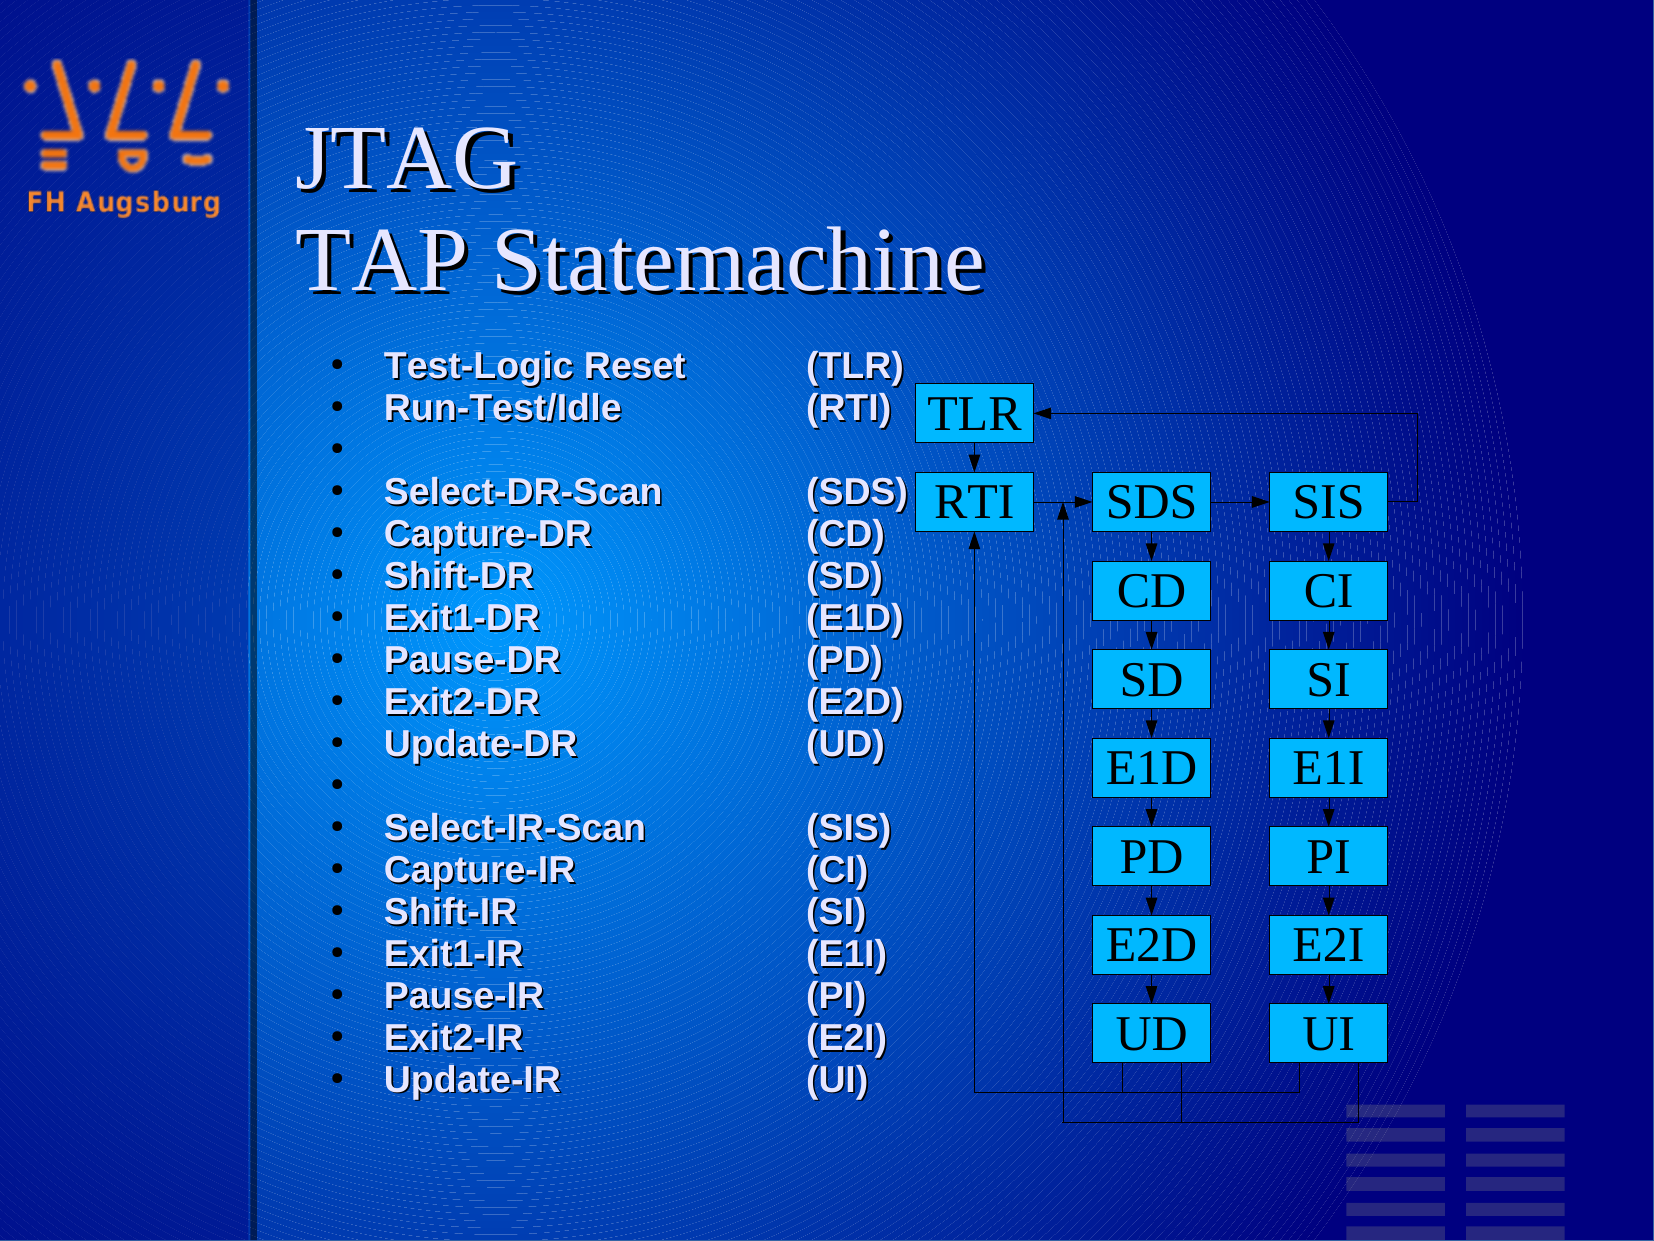

# JTAG TAP Statemachine
Test-Logic Reset		(TLR)
Run-Test/Idle 			(RTI)
Select-DR-Scan 		(SDS)
Capture-DR 			(CD)
Shift-DR 				(SD)
Exit1-DR 				(E1D)
Pause-DR				(PD)
Exit2-DR 				(E2D)
Update-DR 			(UD)
Select-IR-Scan 			(SIS)
Capture-IR 			(CI)
Shift-IR 				(SI)
Exit1-IR 				(E1I)
Pause-IR 				(PI)
Exit2-IR 				(E2I)
Update-IR 				(UI)
TLR
RTI
SDS
RTI
SIS
CD
RTI
CI
SD
RTI
SI
E1D
RTI
E1I
PD
RTI
PI
E2D
RTI
E2I
UD
RTI
UI